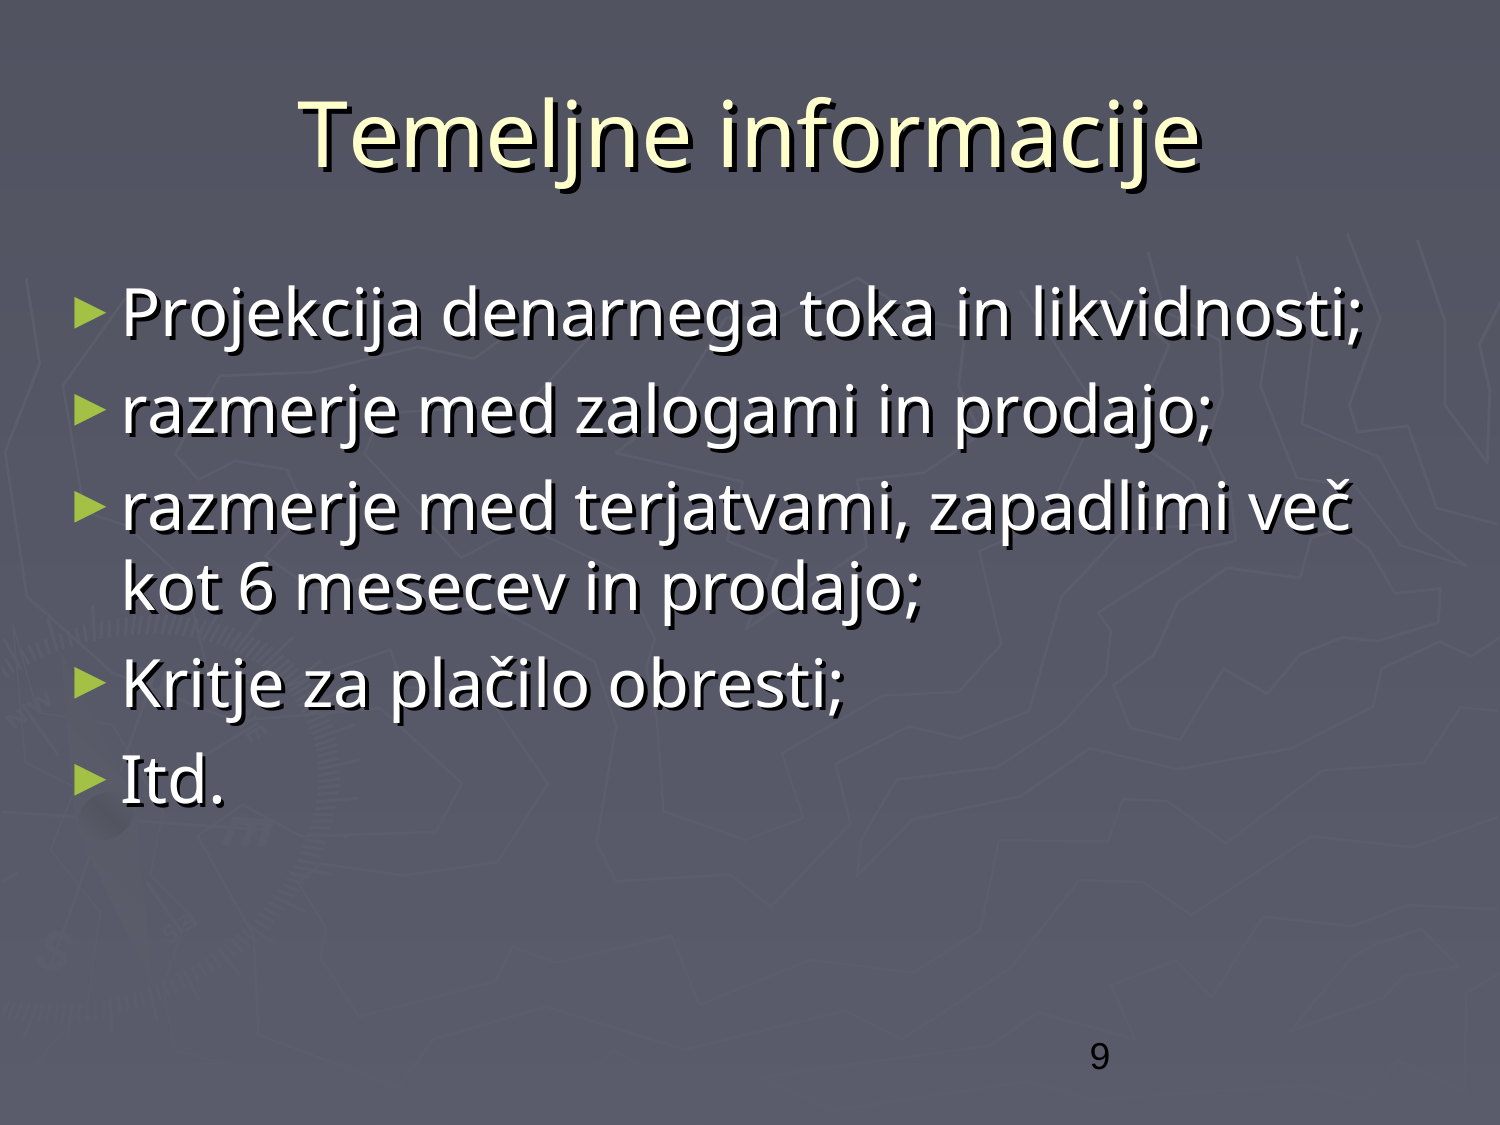

# Temeljne informacije
Projekcija denarnega toka in likvidnosti;
razmerje med zalogami in prodajo;
razmerje med terjatvami, zapadlimi več kot 6 mesecev in prodajo;
Kritje za plačilo obresti;
Itd.
9